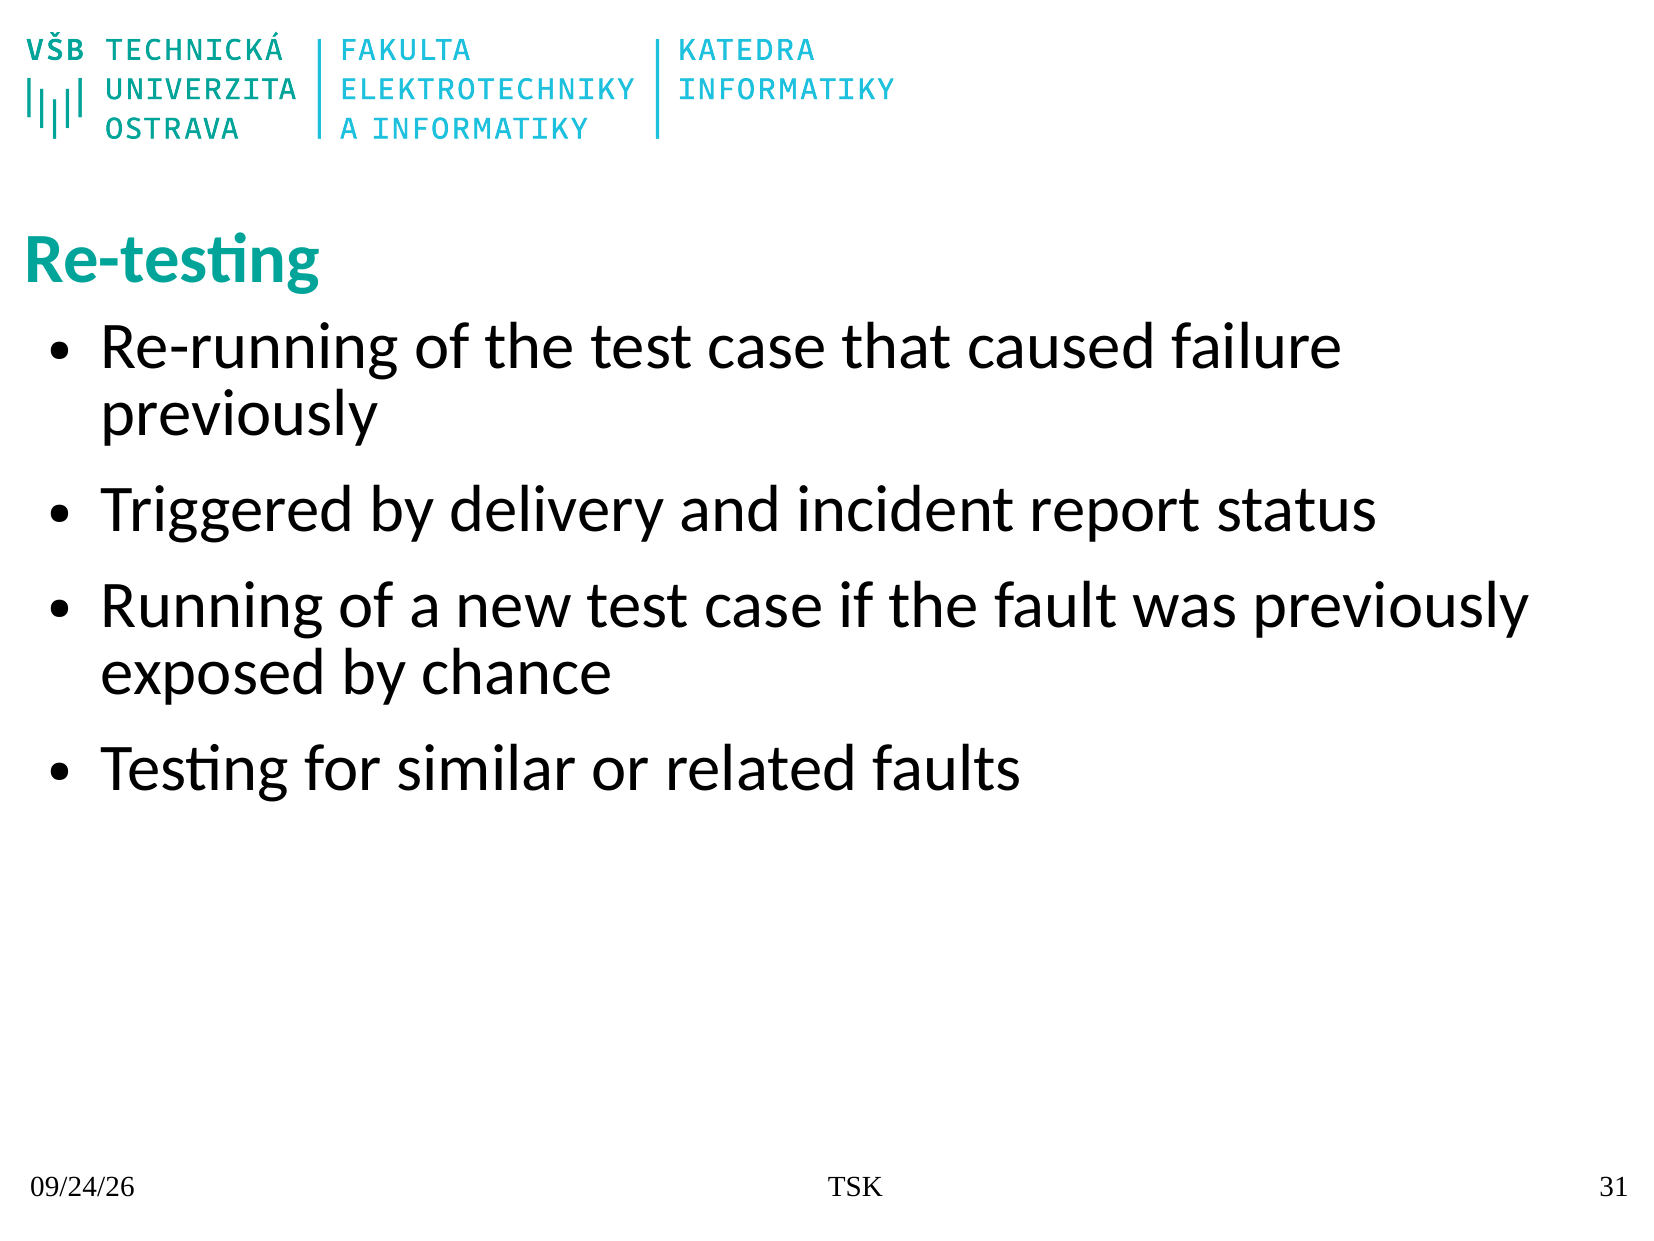

# Re-testing
Re-running of the test case that caused failure previously
Triggered by delivery and incident report status
Running of a new test case if the fault was previously exposed by chance
Testing for similar or related faults
TSK
31